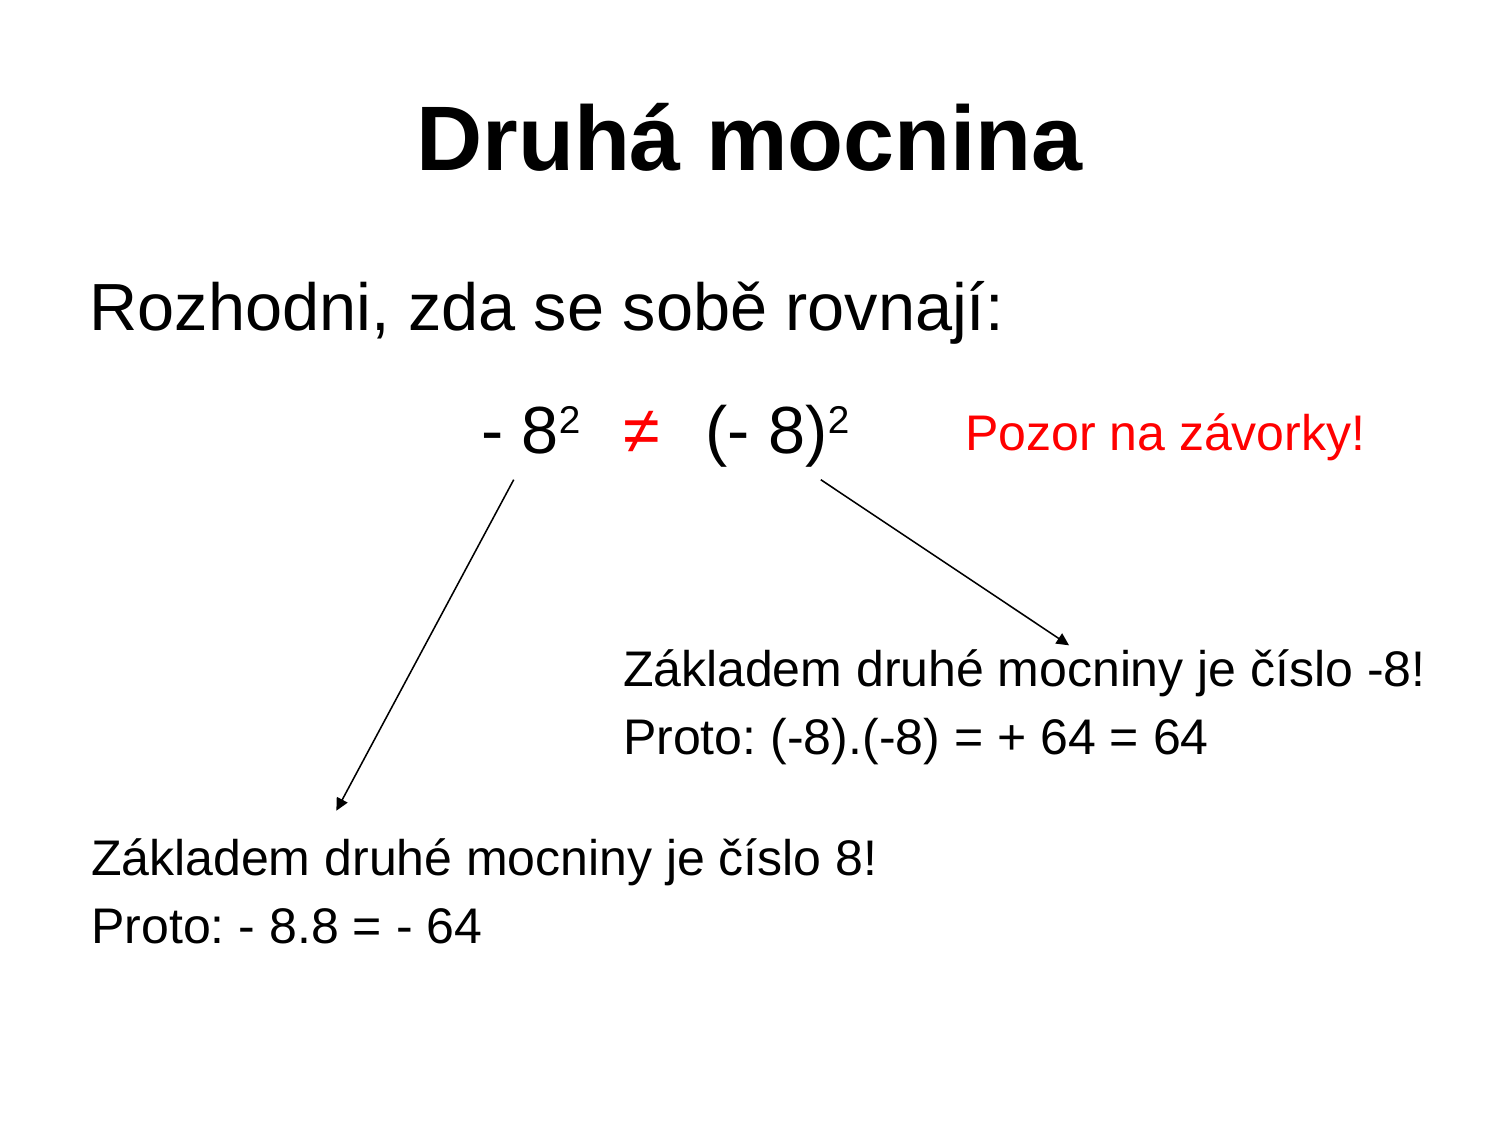

# Druhá mocnina
Rozhodni, zda se sobě rovnají:
- 82
≠
(- 8)2
Pozor na závorky!
Základem druhé mocniny je číslo -8!
Proto: (-8).(-8) = + 64 = 64
Základem druhé mocniny je číslo 8!
Proto: - 8.8 = - 64